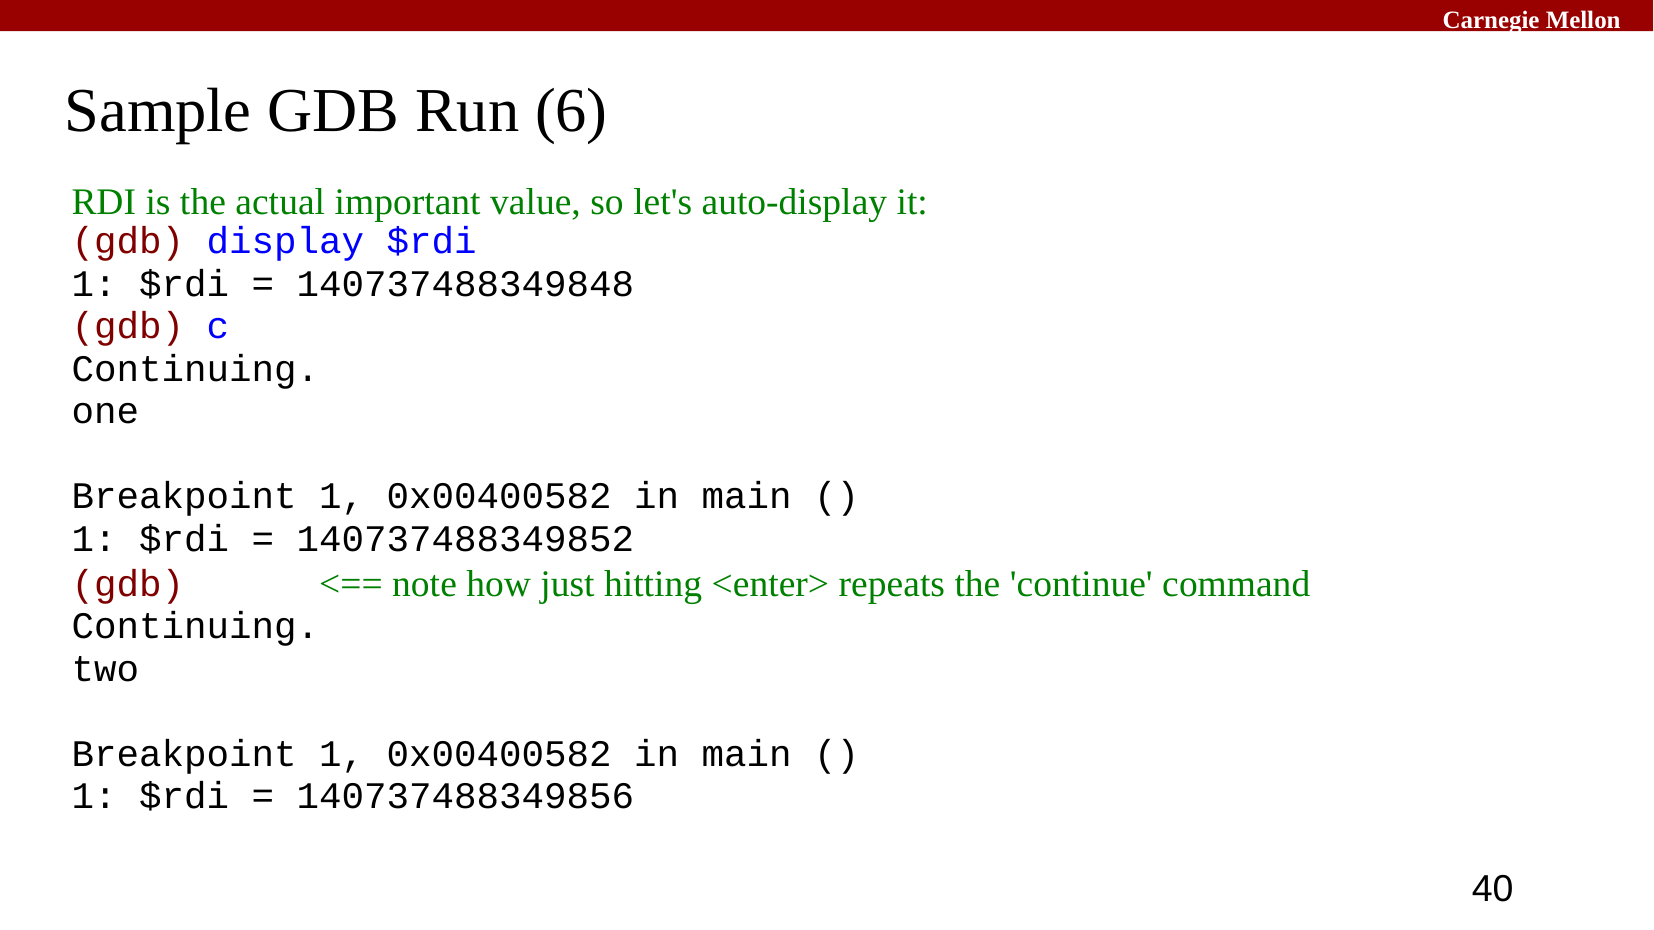

# Sample GDB Run (6)
RDI is the actual important value, so let's auto-display it:
(gdb) display $rdi
1: $rdi = 140737488349848
(gdb) c
Continuing.
one
Breakpoint 1, 0x00400582 in main ()
1: $rdi = 140737488349852
(gdb) <== note how just hitting <enter> repeats the 'continue' command
Continuing.
two
Breakpoint 1, 0x00400582 in main ()
1: $rdi = 140737488349856